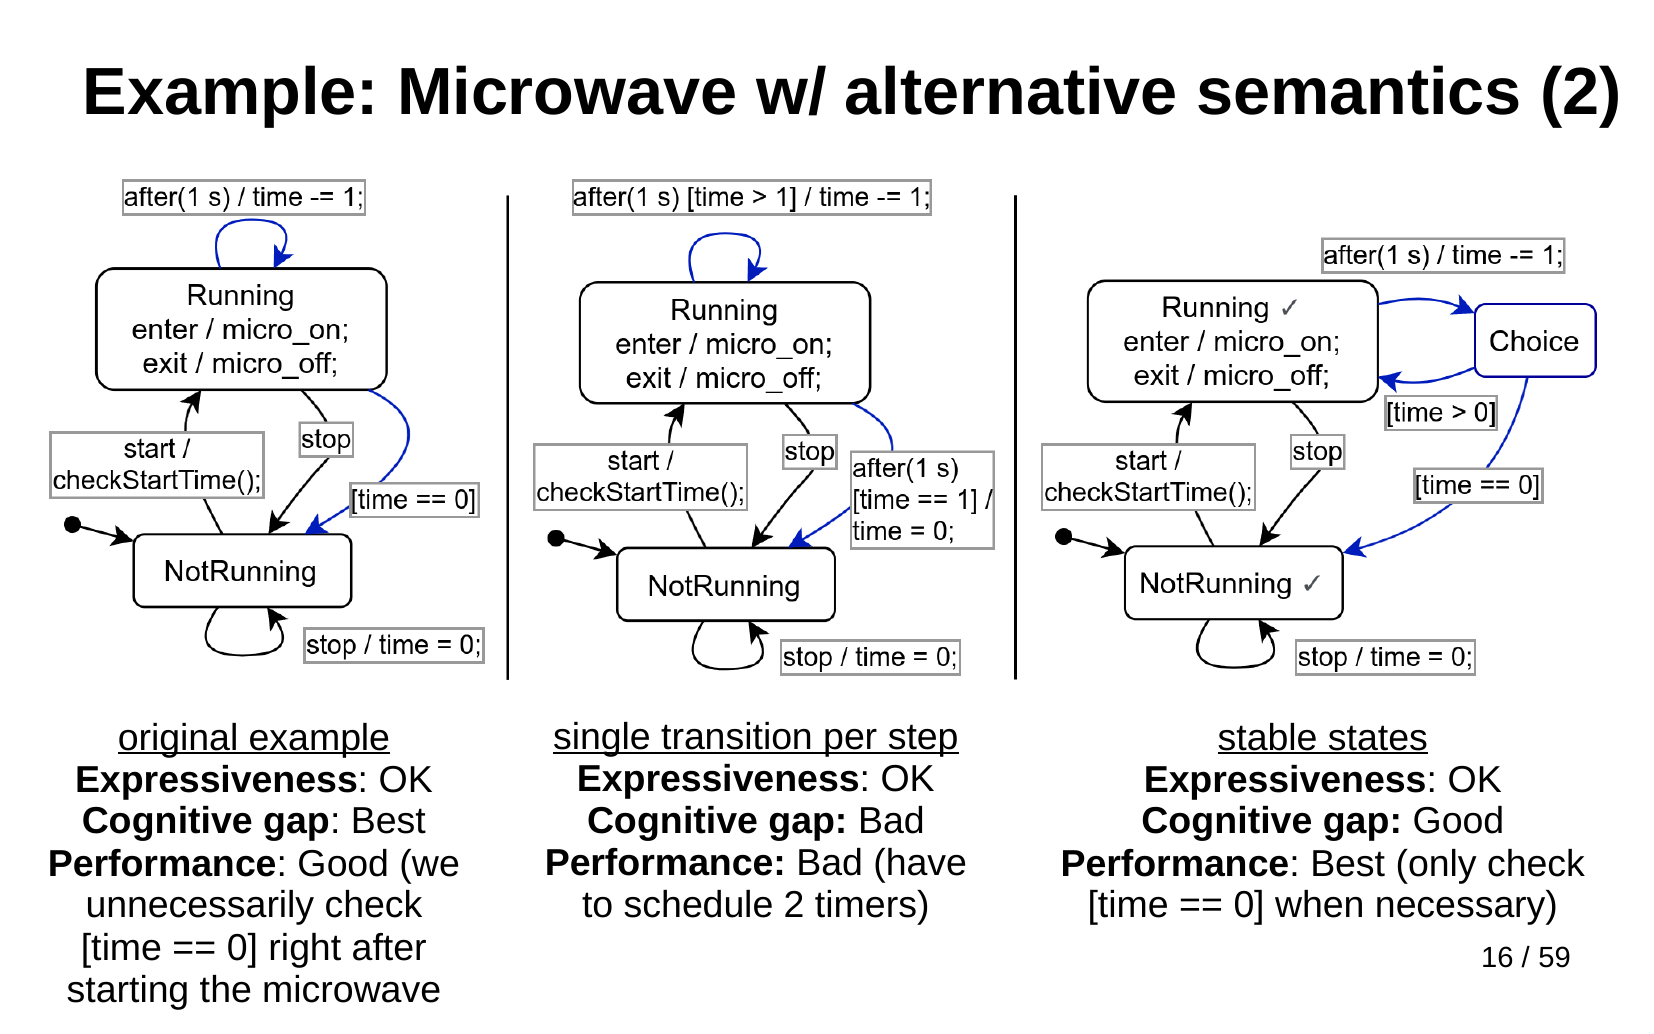

# Example: Microwave w/ alternative semantics (2)
single transition per step
Expressiveness: OK
Cognitive gap: Bad
Performance: Bad (have to schedule 2 timers)
original example
Expressiveness: OK
Cognitive gap: Best
Performance: Good (we unnecessarily check
[time == 0] right after starting the microwave
stable states
Expressiveness: OK
Cognitive gap: Good
Performance: Best (only check [time == 0] when necessary)
16